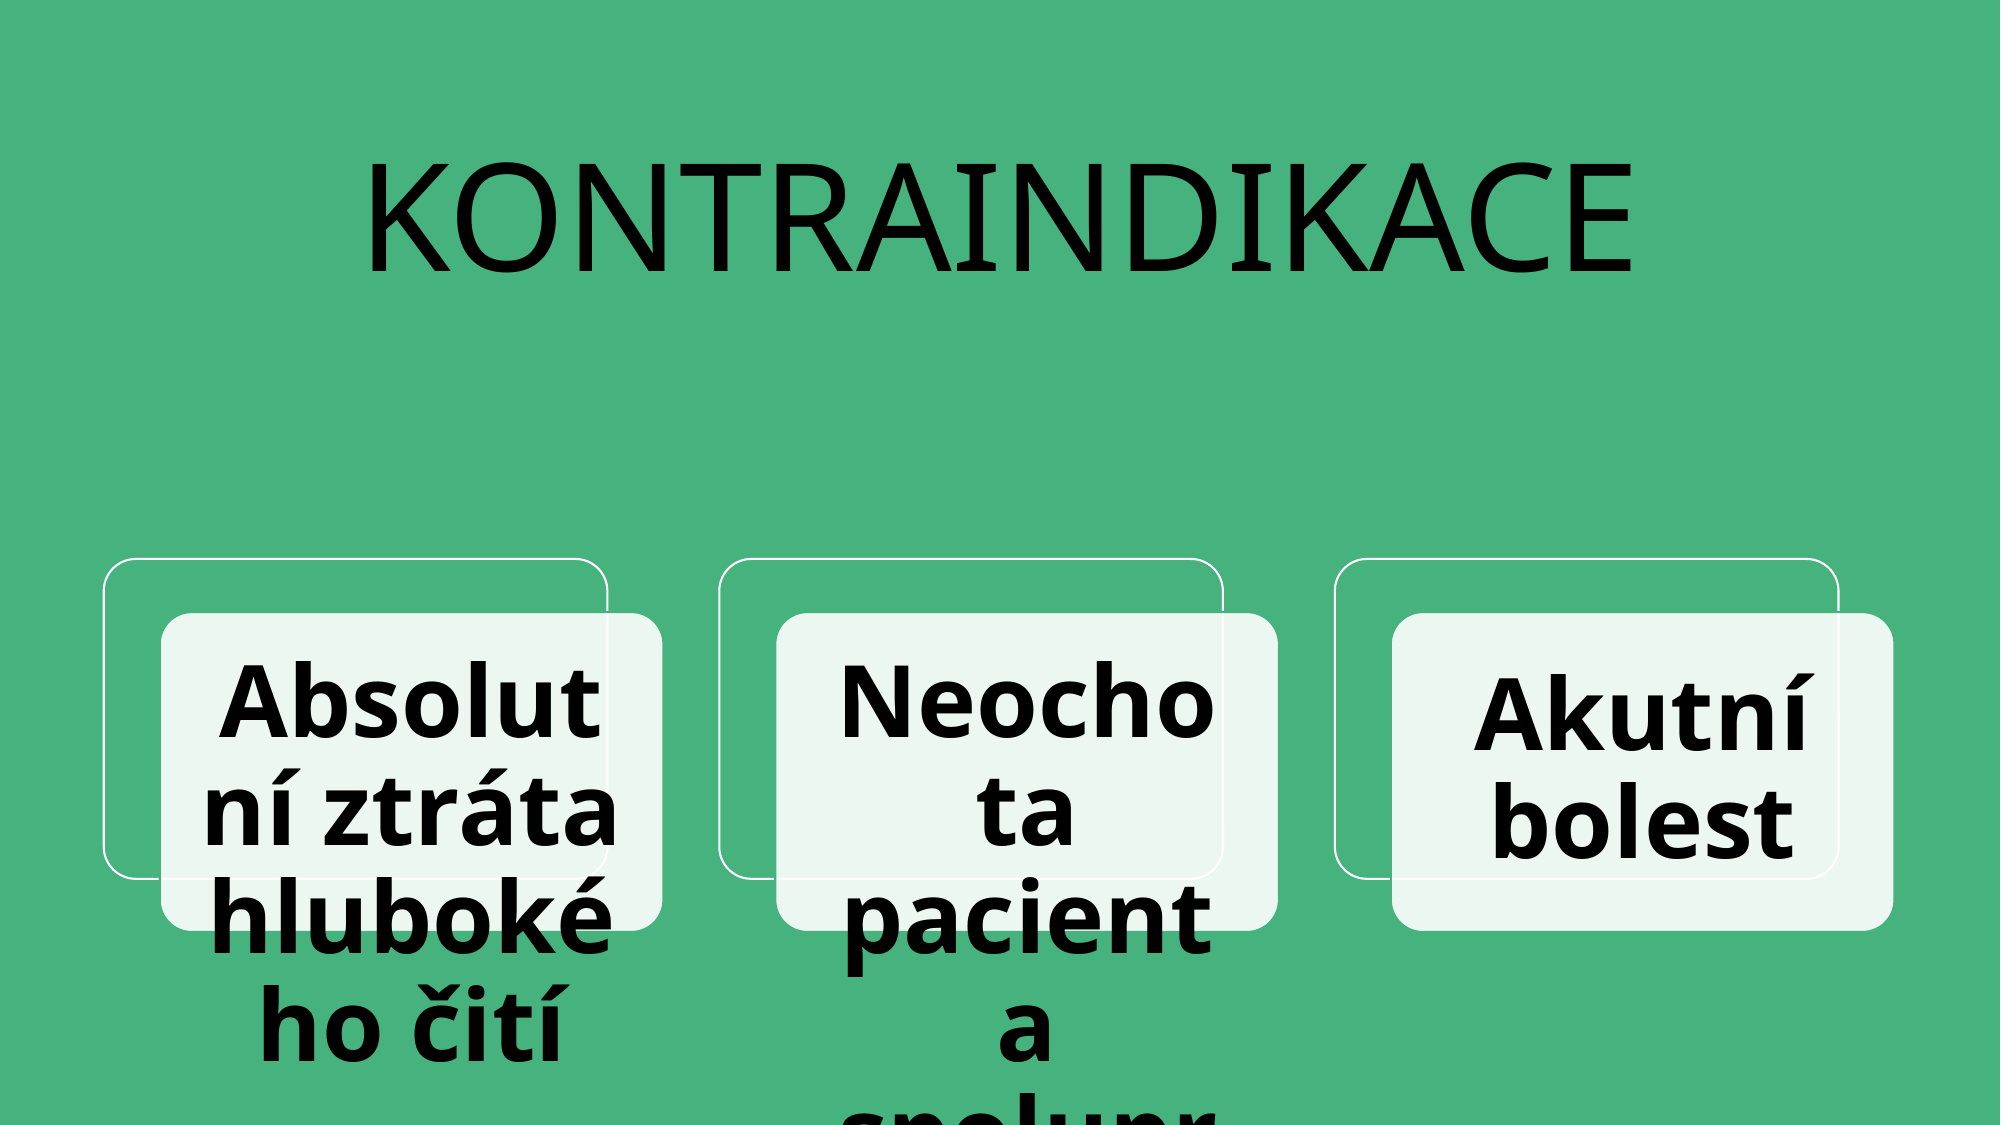

# KONTRAINDIKACE
Absolutní ztráta hlubokého čití
Neochota pacienta spolupracovat
Akutní bolest